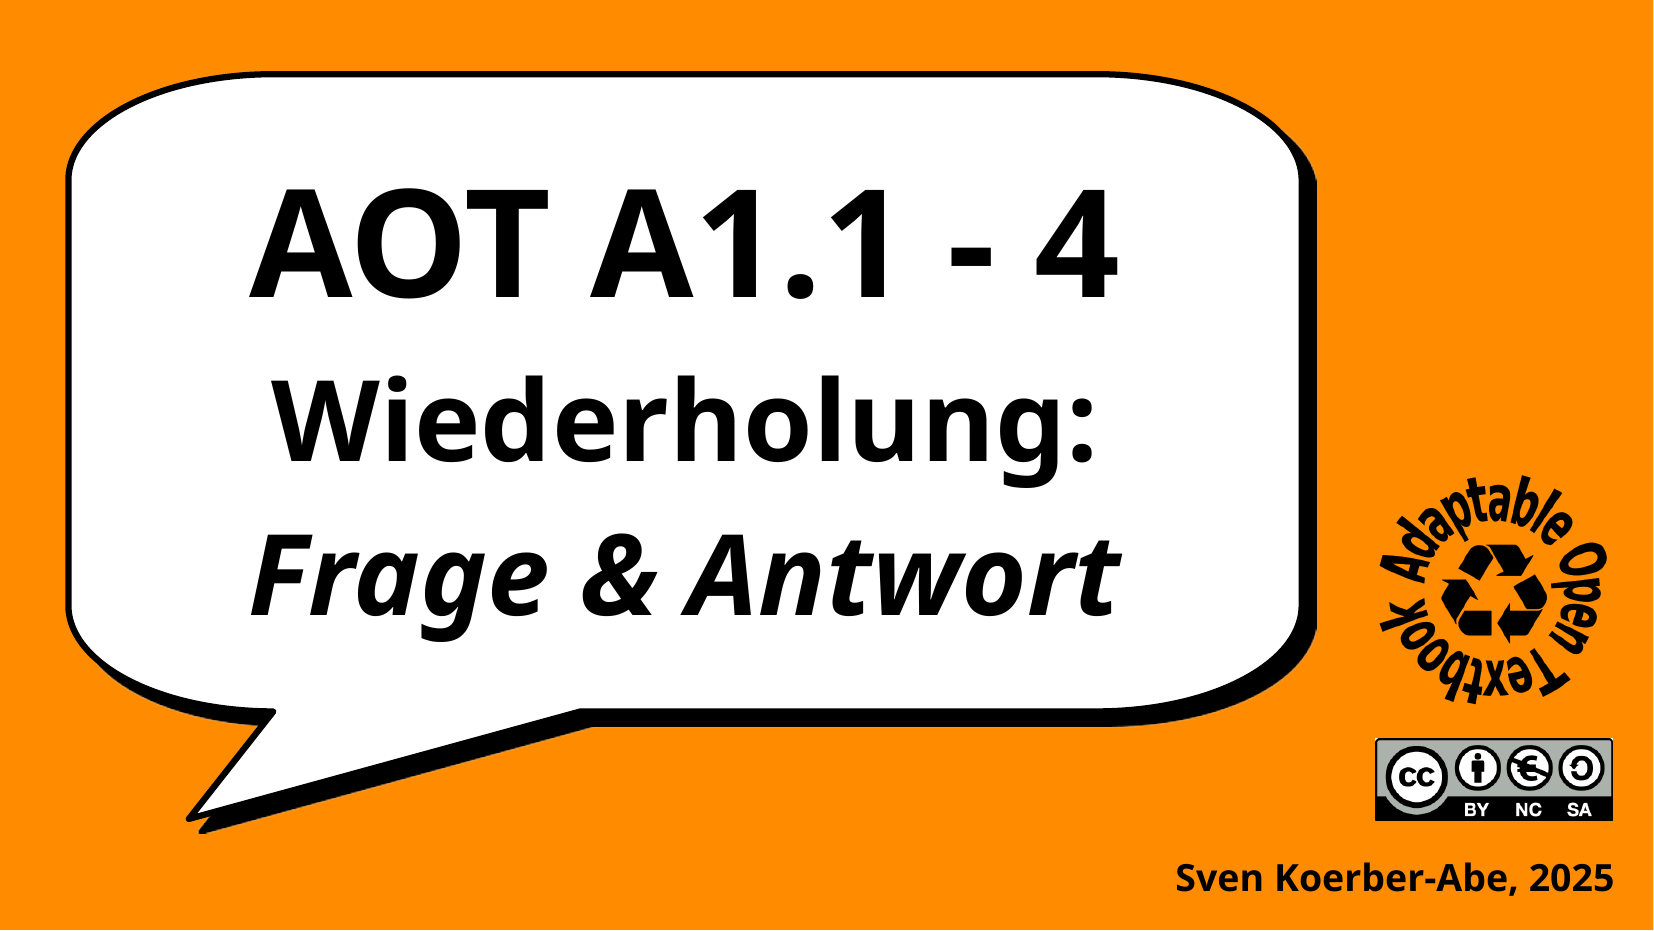

AOT A1.1 - 4
Wiederholung:
Frage & Antwort
Sven Koerber-Abe, 2025